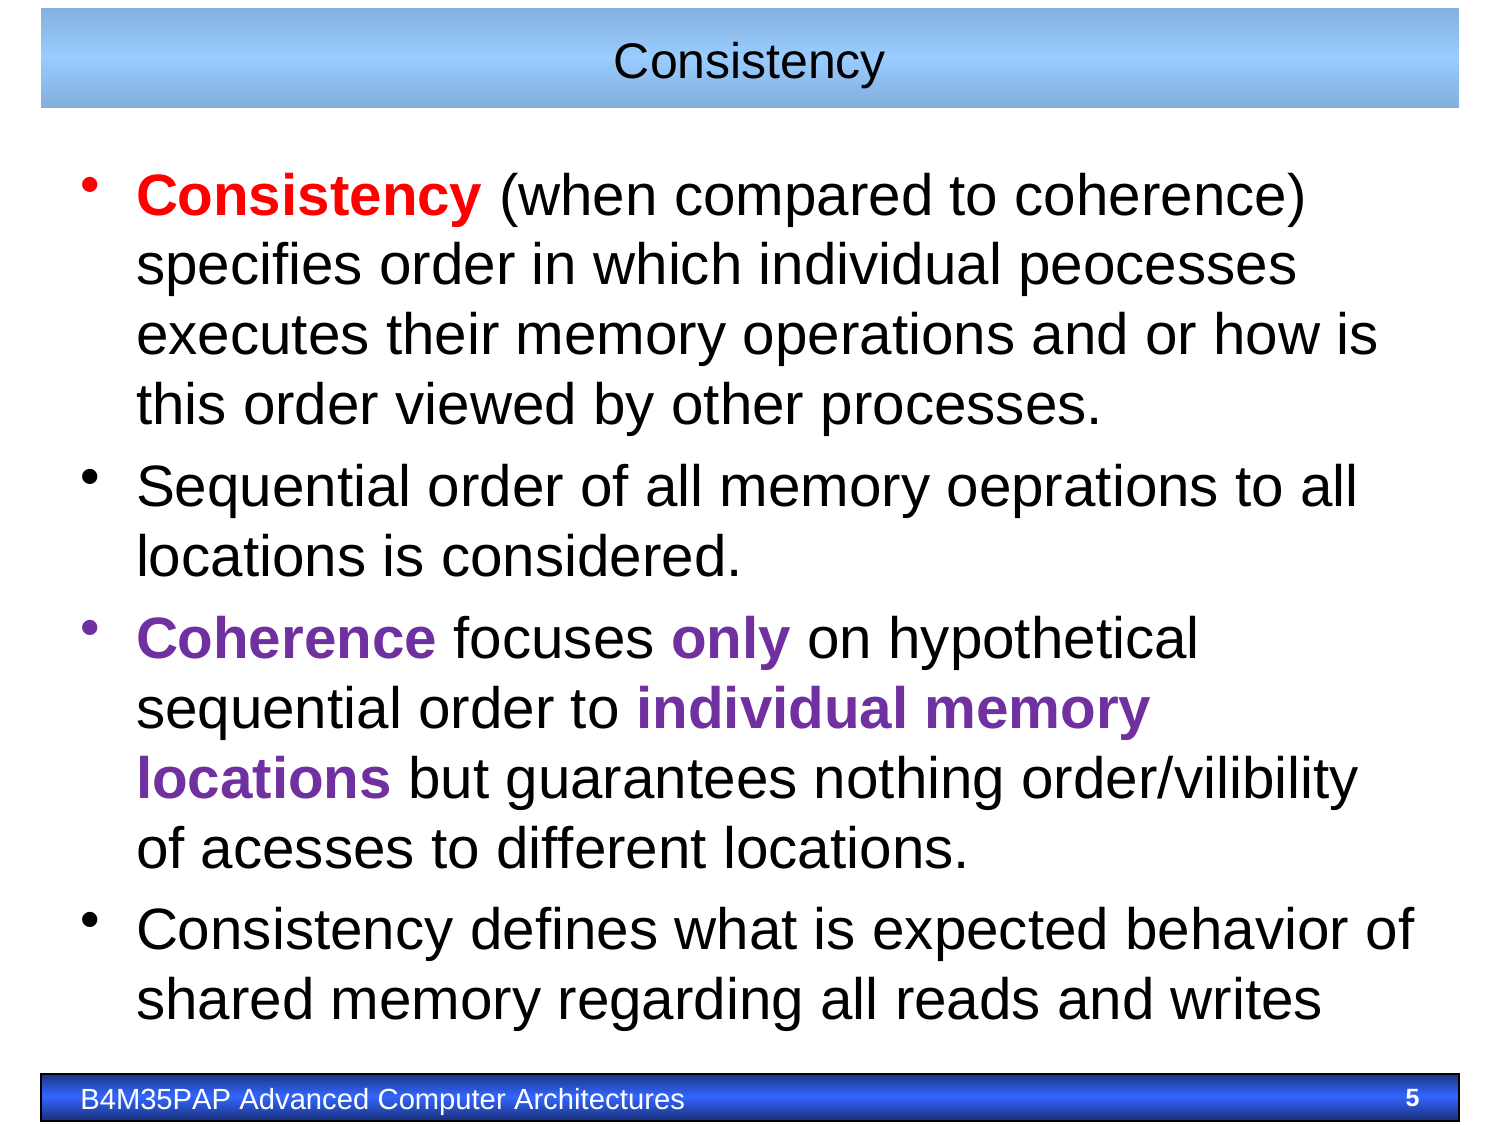

Consistency
# Consistency (when compared to coherence) specifies order in which individual peocesses executes their memory operations and or how is this order viewed by other processes.
Sequential order of all memory oeprations to all locations is considered.
Coherence focuses only on hypothetical sequential order to individual memory locations but guarantees nothing order/vilibility of acesses to different locations.
Consistency defines what is expected behavior of shared memory regarding all reads and writes